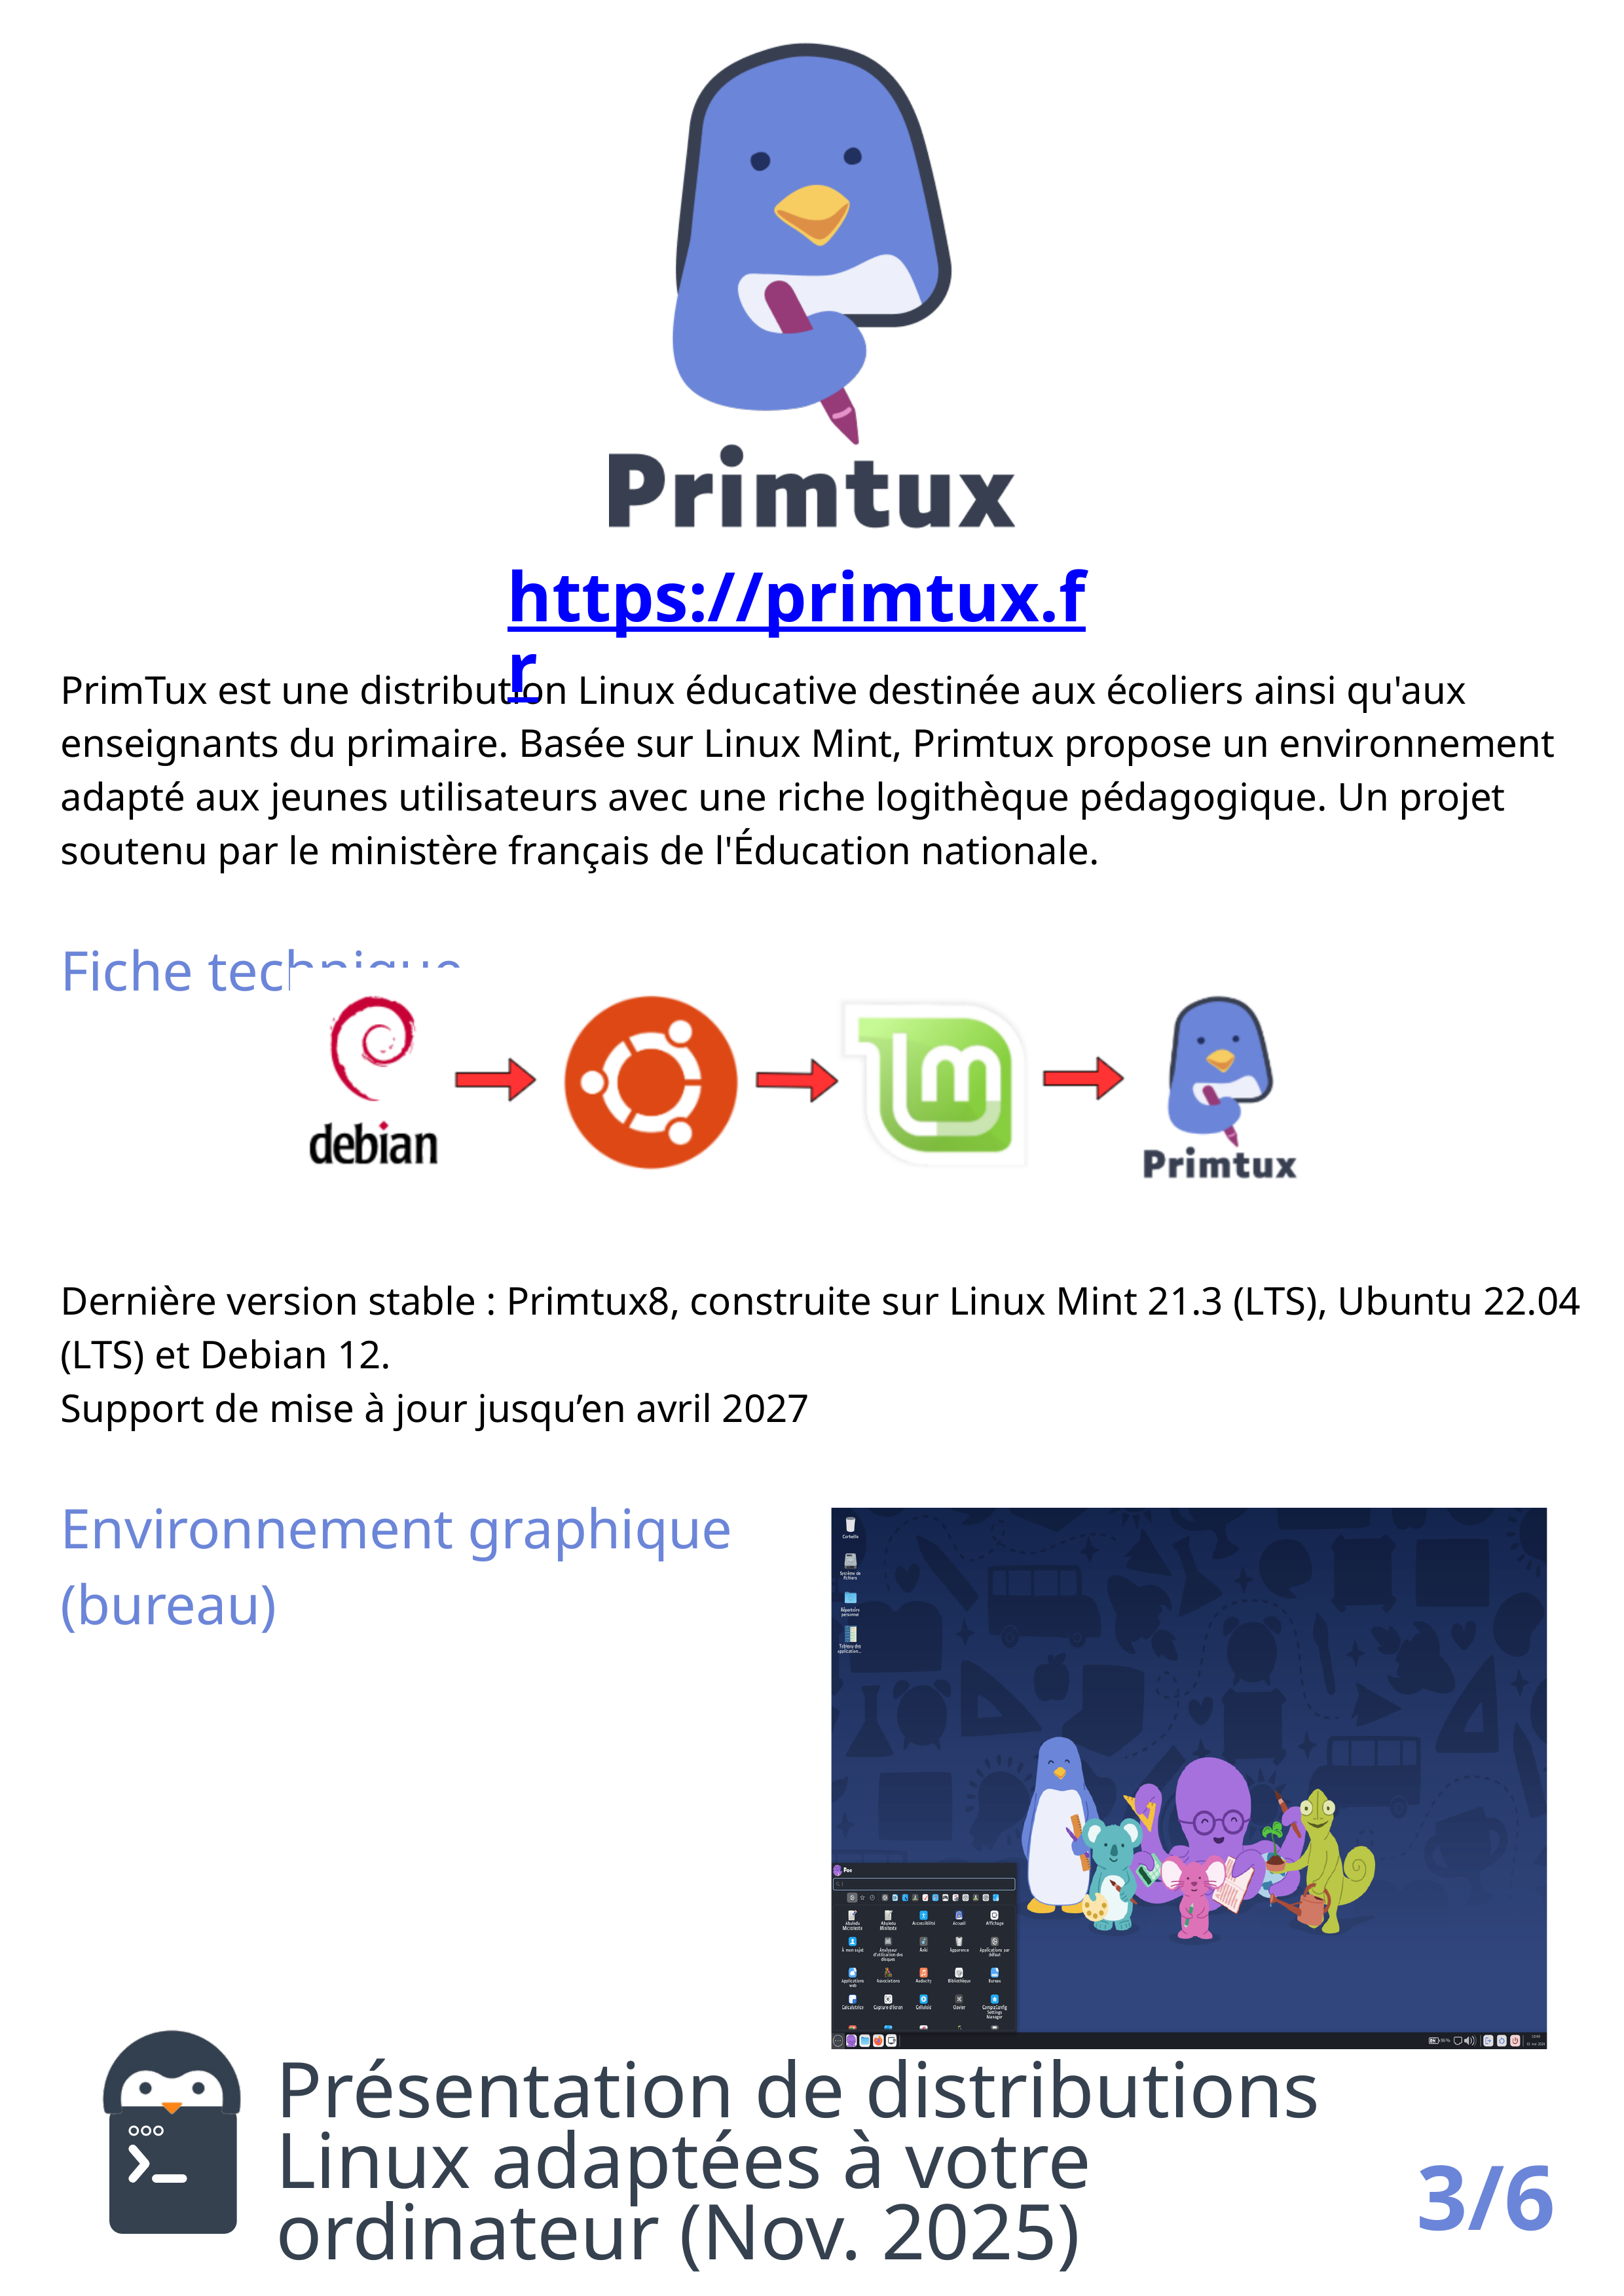

https://primtux.fr
PrimTux est une distribution Linux éducative destinée aux écoliers ainsi qu'aux enseignants du primaire. Basée sur Linux Mint, Primtux propose un environnement adapté aux jeunes utilisateurs avec une riche logithèque pédagogique. Un projet soutenu par le ministère français de l'Éducation nationale.
Fiche technique
Dernière version stable : Primtux8, construite sur Linux Mint 21.3 (LTS), Ubuntu 22.04 (LTS) et Debian 12.
Support de mise à jour jusqu’en avril 2027
Environnement graphique
(bureau)
Présentation de distributions Linux adaptées à votre ordinateur (Nov. 2025)
3/6